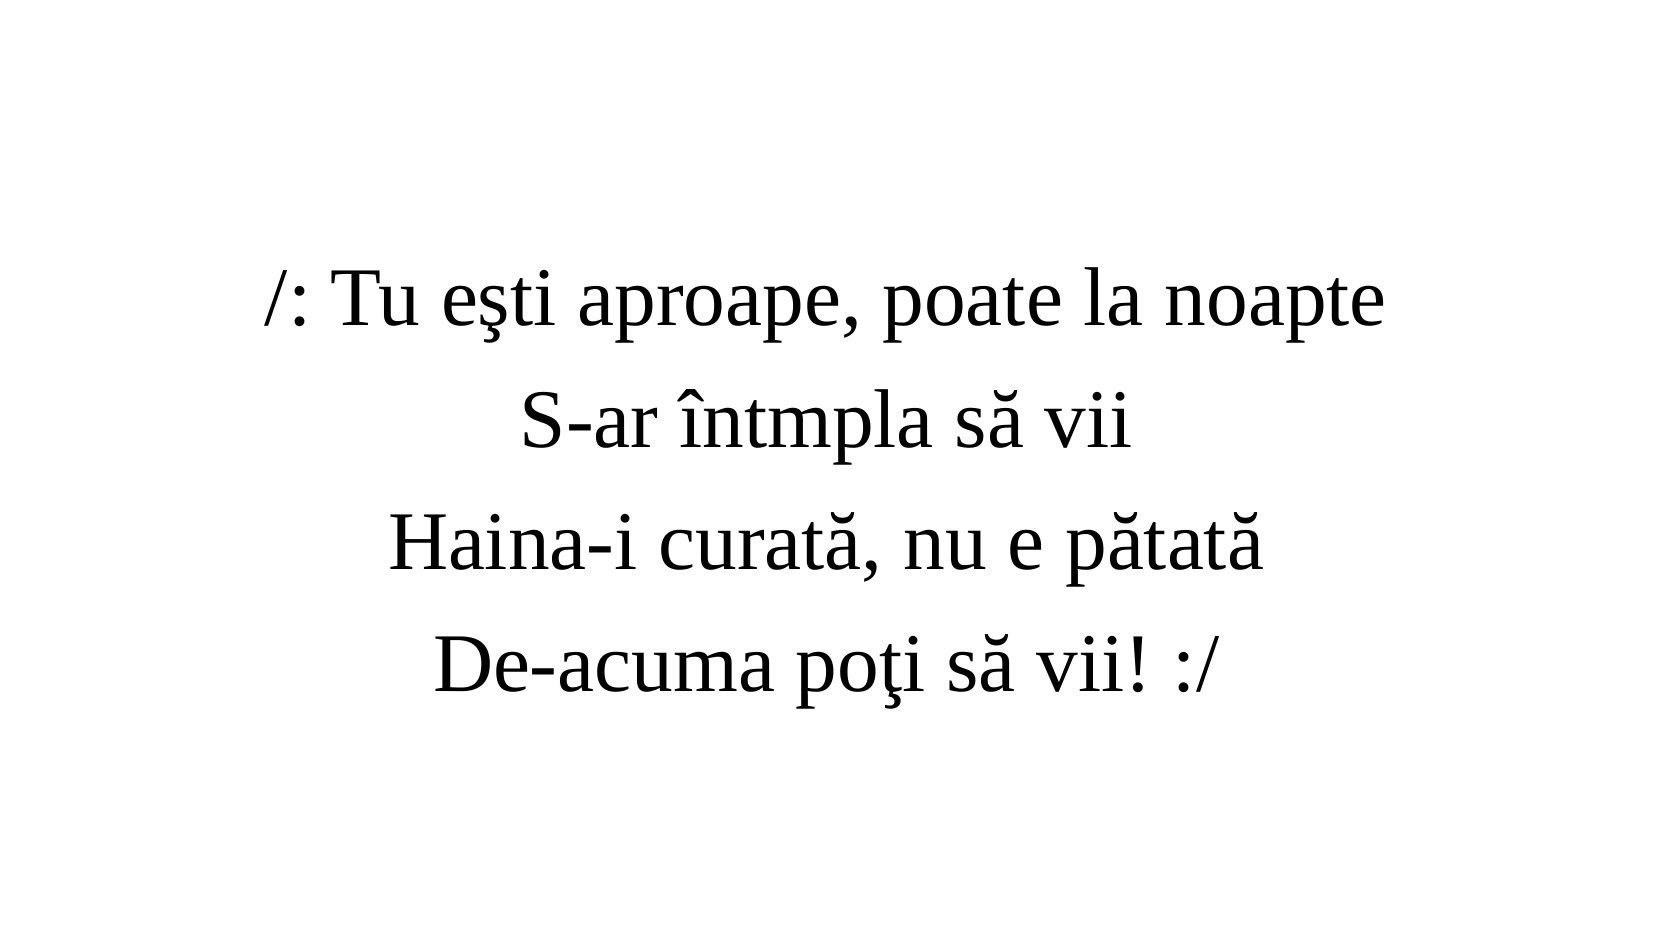

# /: Tu eşti aproape, poate la noapte
S-ar întmpla să vii
Haina-i curată, nu e pătată
De-acuma poţi să vii! :/